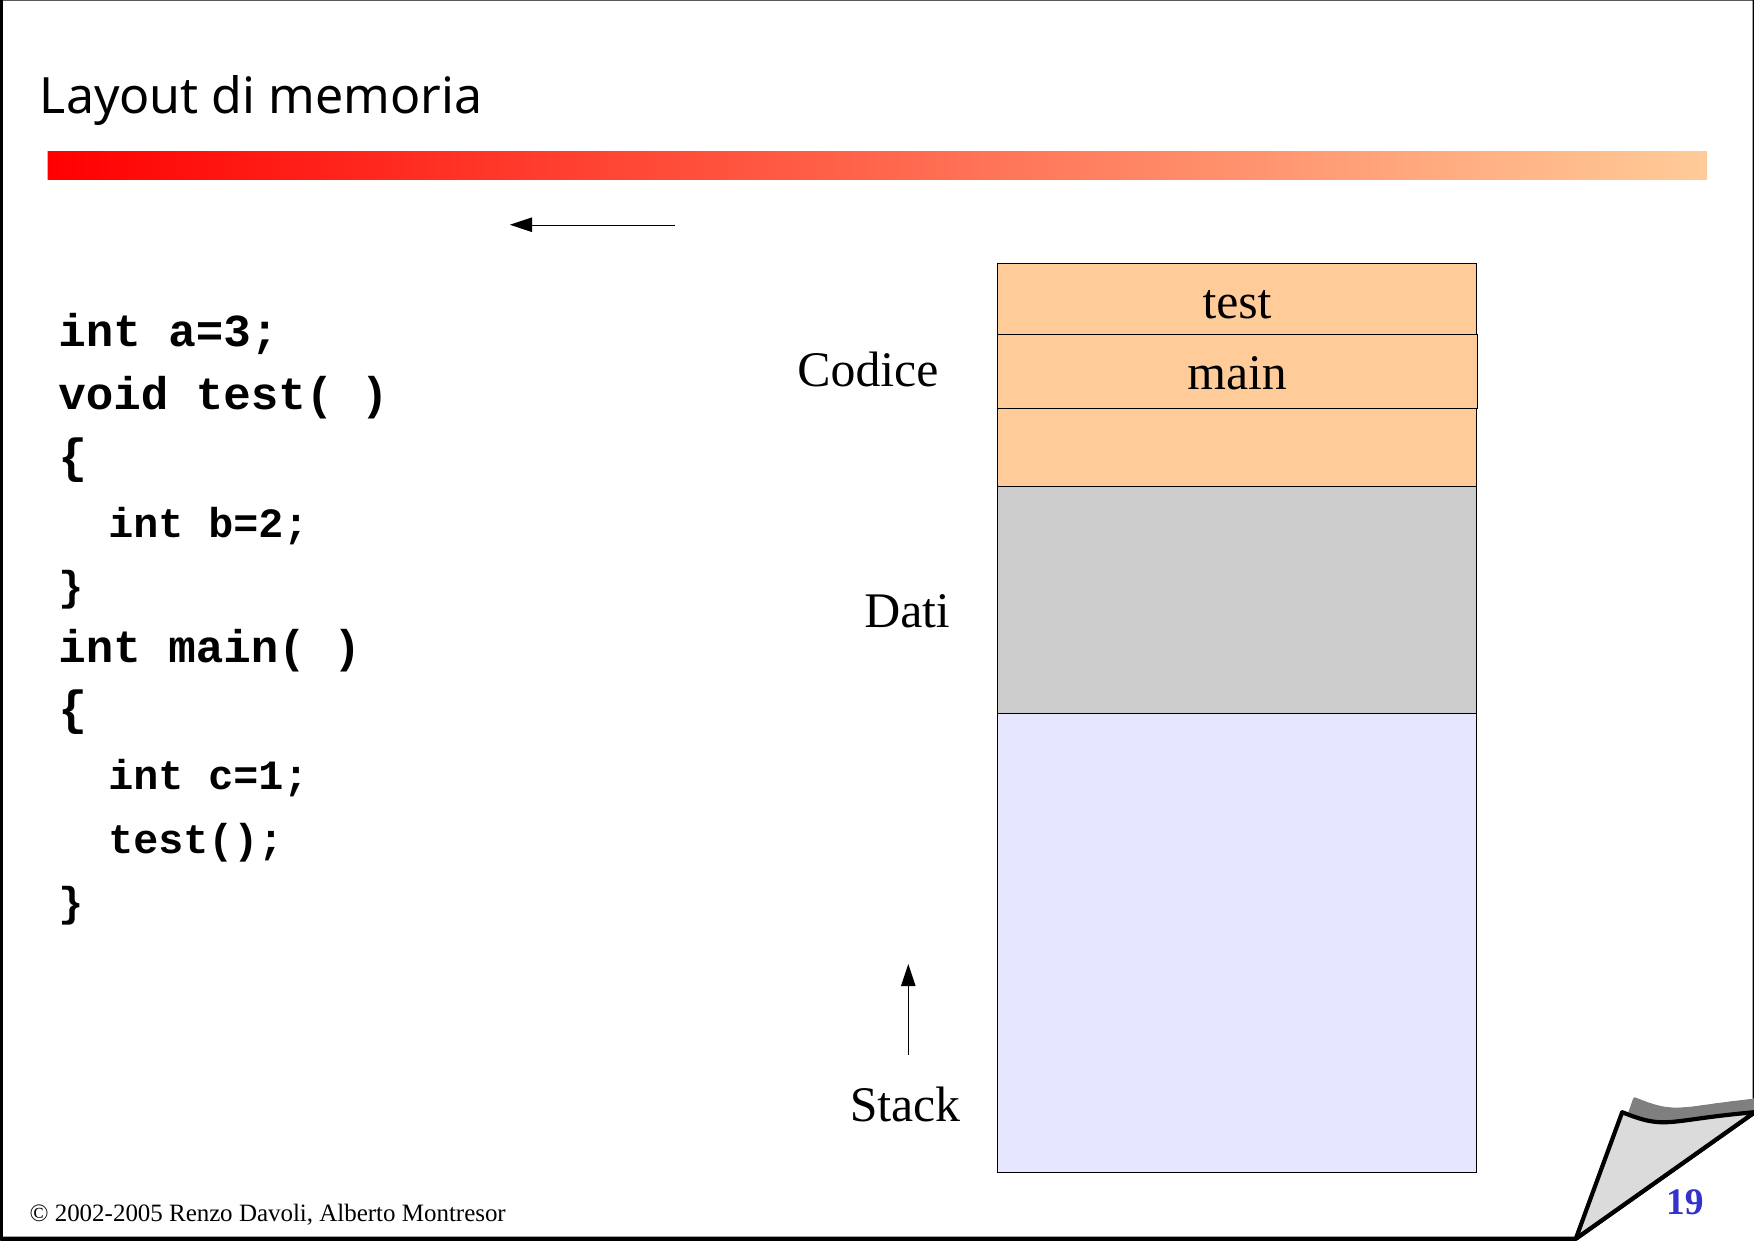

# Layout di memoria
int a=3;
void test( )
{
 int b=2;
}
int main( )
{
 int c=1;
 test();
}
test
main
Codice
Dati
Stack